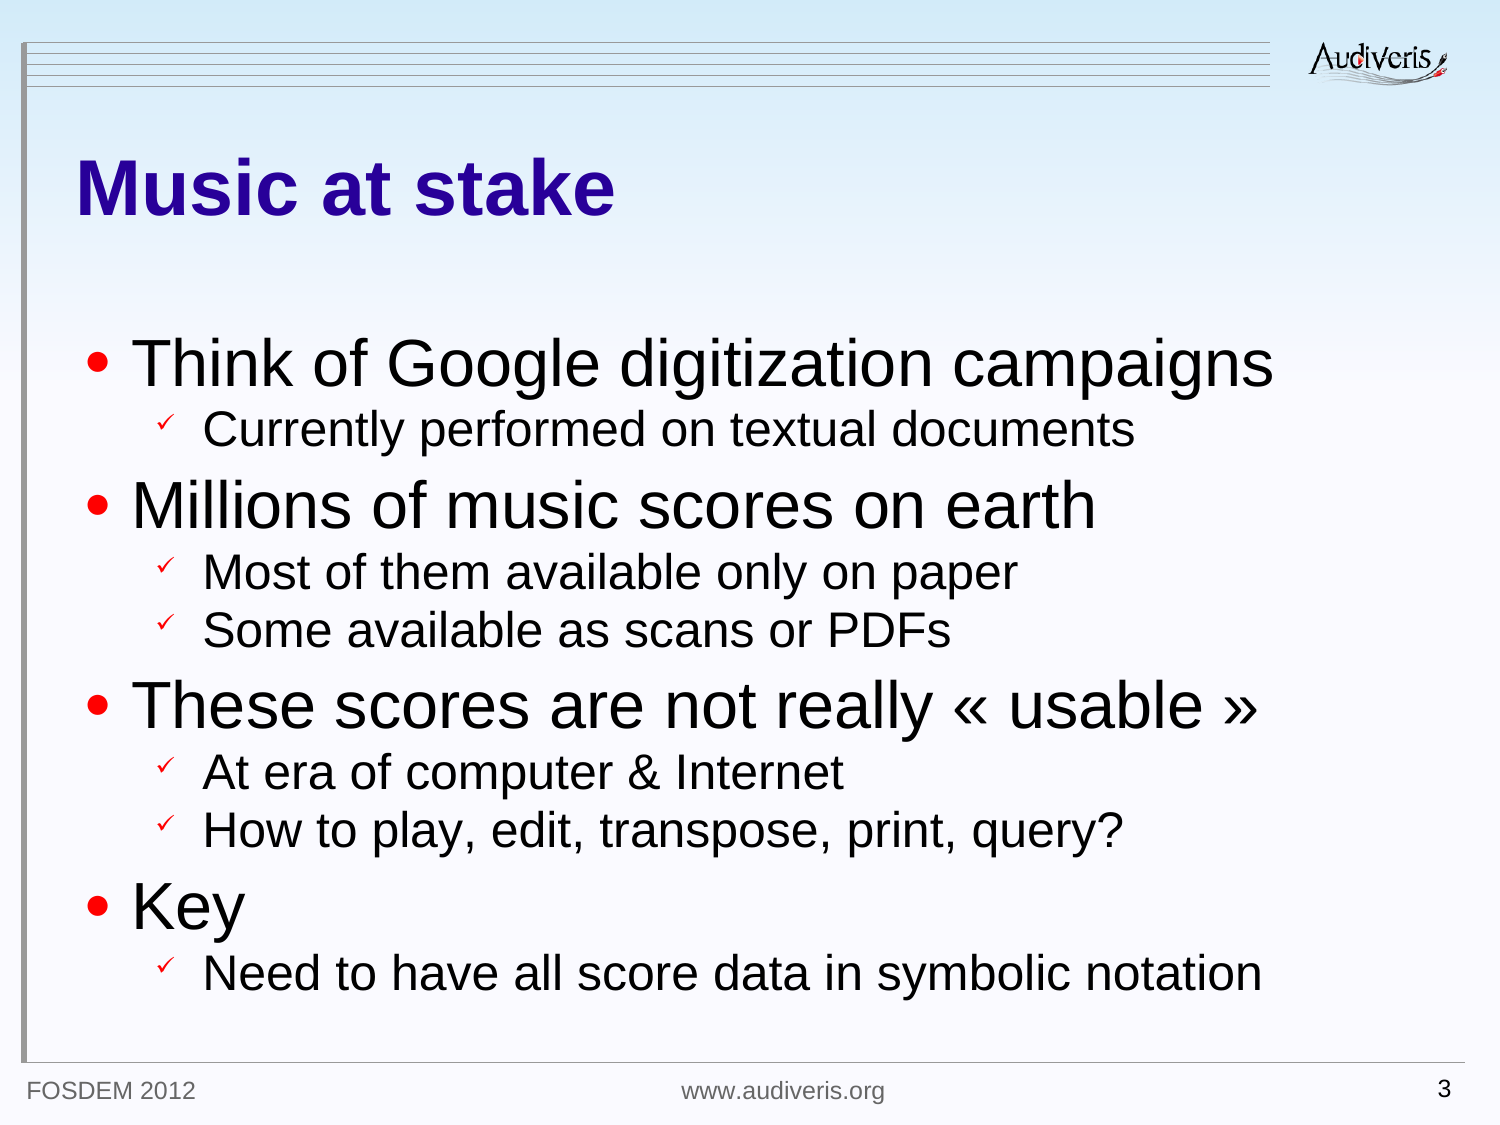

# Music at stake
Think of Google digitization campaigns
Currently performed on textual documents
Millions of music scores on earth
Most of them available only on paper
Some available as scans or PDFs
These scores are not really « usable »
At era of computer & Internet
How to play, edit, transpose, print, query?
Key
Need to have all score data in symbolic notation